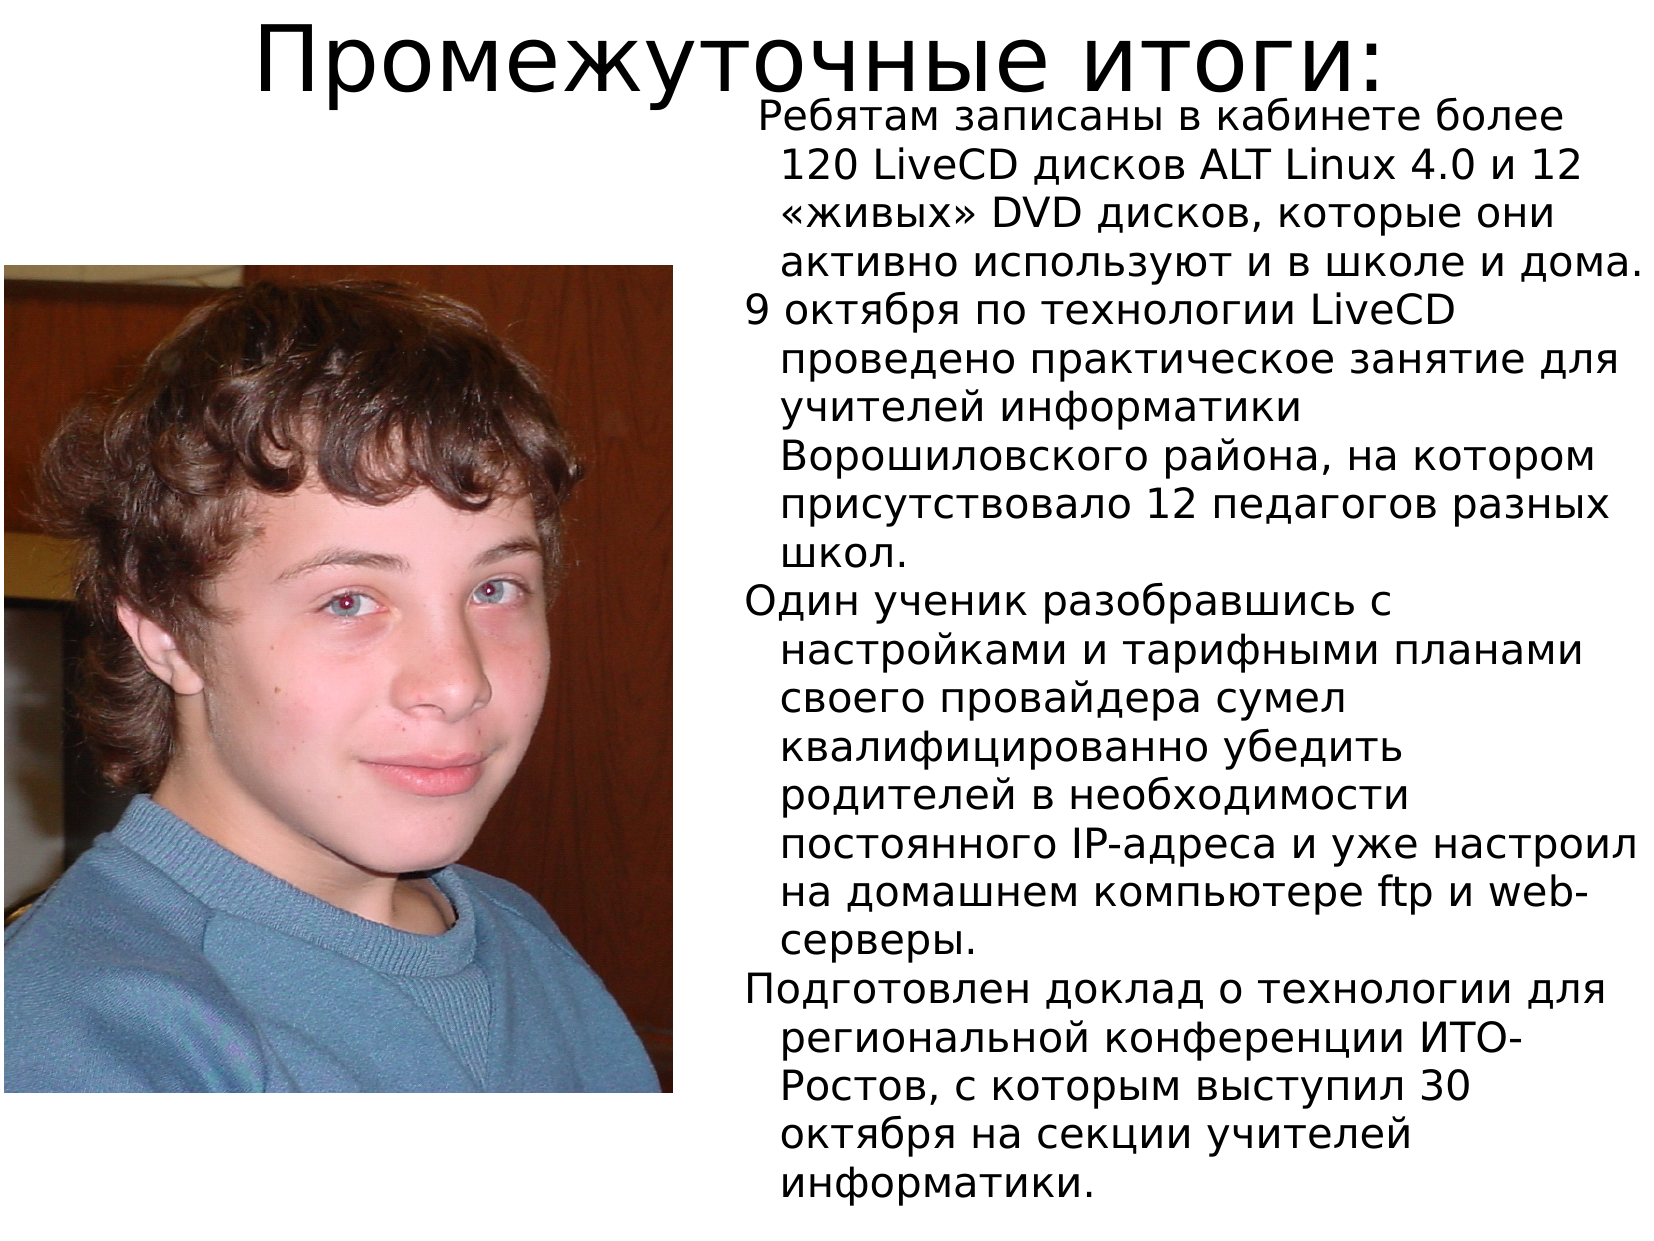

# Промежуточные итоги:
 Ребятам записаны в кабинете более 120 LiveCD дисков ALT Linux 4.0 и 12 «живых» DVD дисков, которые они активно используют и в школе и дома.
9 октября по технологии LiveCD проведено практическое занятие для учителей информатики Ворошиловского района, на котором присутствовало 12 педагогов разных школ.
Один ученик разобравшись с настройками и тарифными планами своего провайдера сумел квалифицированно убедить родителей в необходимости постоянного IP-адреса и уже настроил на домашнем компьютере ftp и web-серверы.
Подготовлен доклад о технологии для региональной конференции ИТО-Ростов, с которым выступил 30 октября на секции учителей информатики.